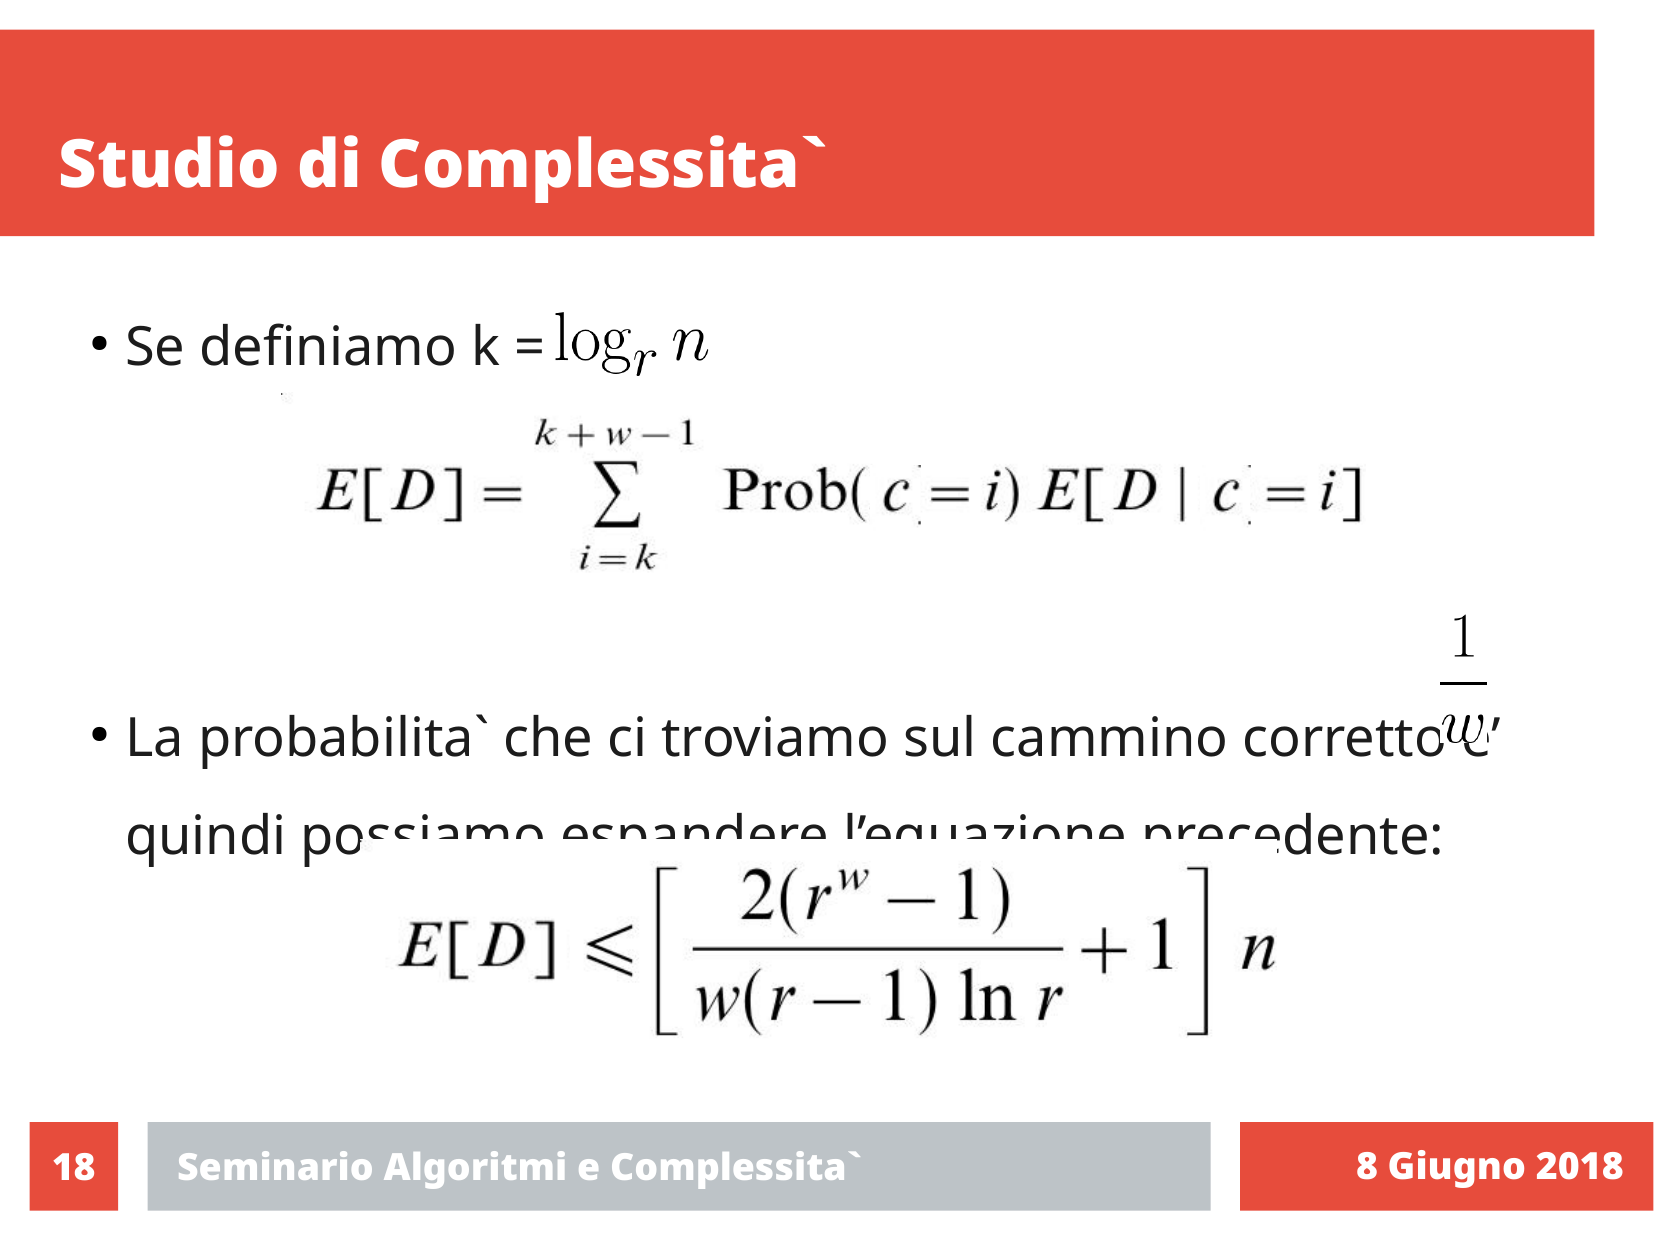

# Studio di Complessita`
Se definiamo k =
La probabilita` che ci troviamo sul cammino corretto e’
quindi possiamo espandere l’equazione precedente:
18
8 Giugno 2018